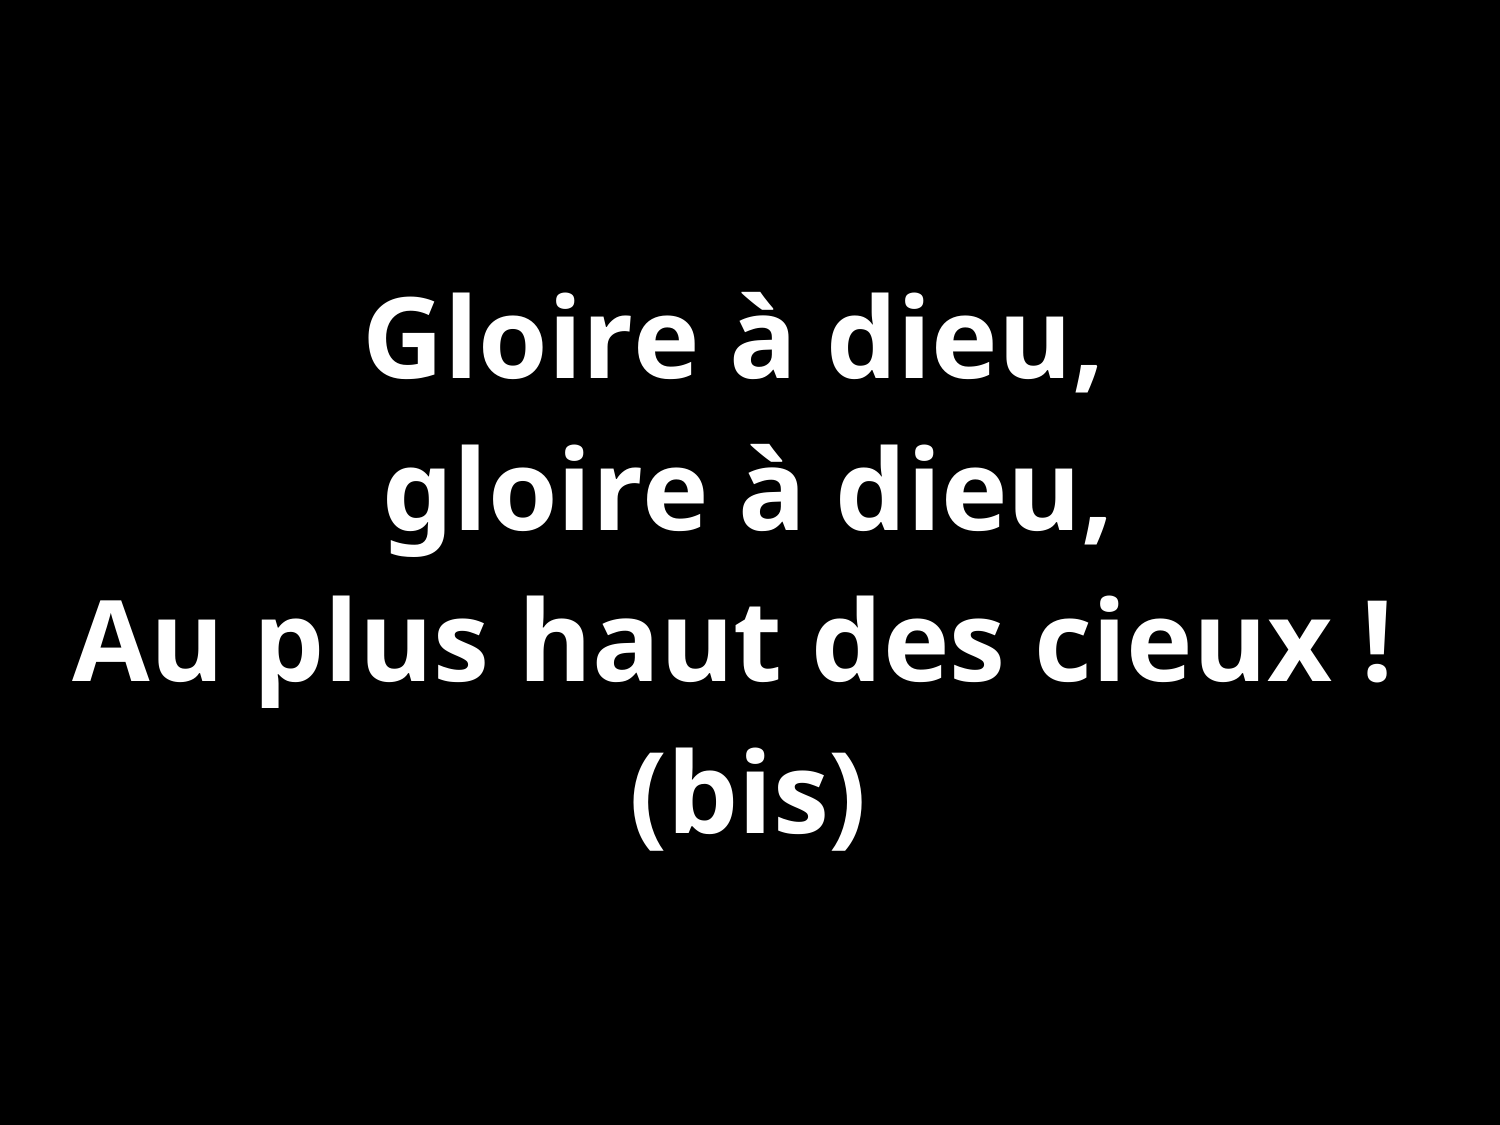

# Gloire à dieu,
gloire à dieu,
Au plus haut des cieux !
(bis)